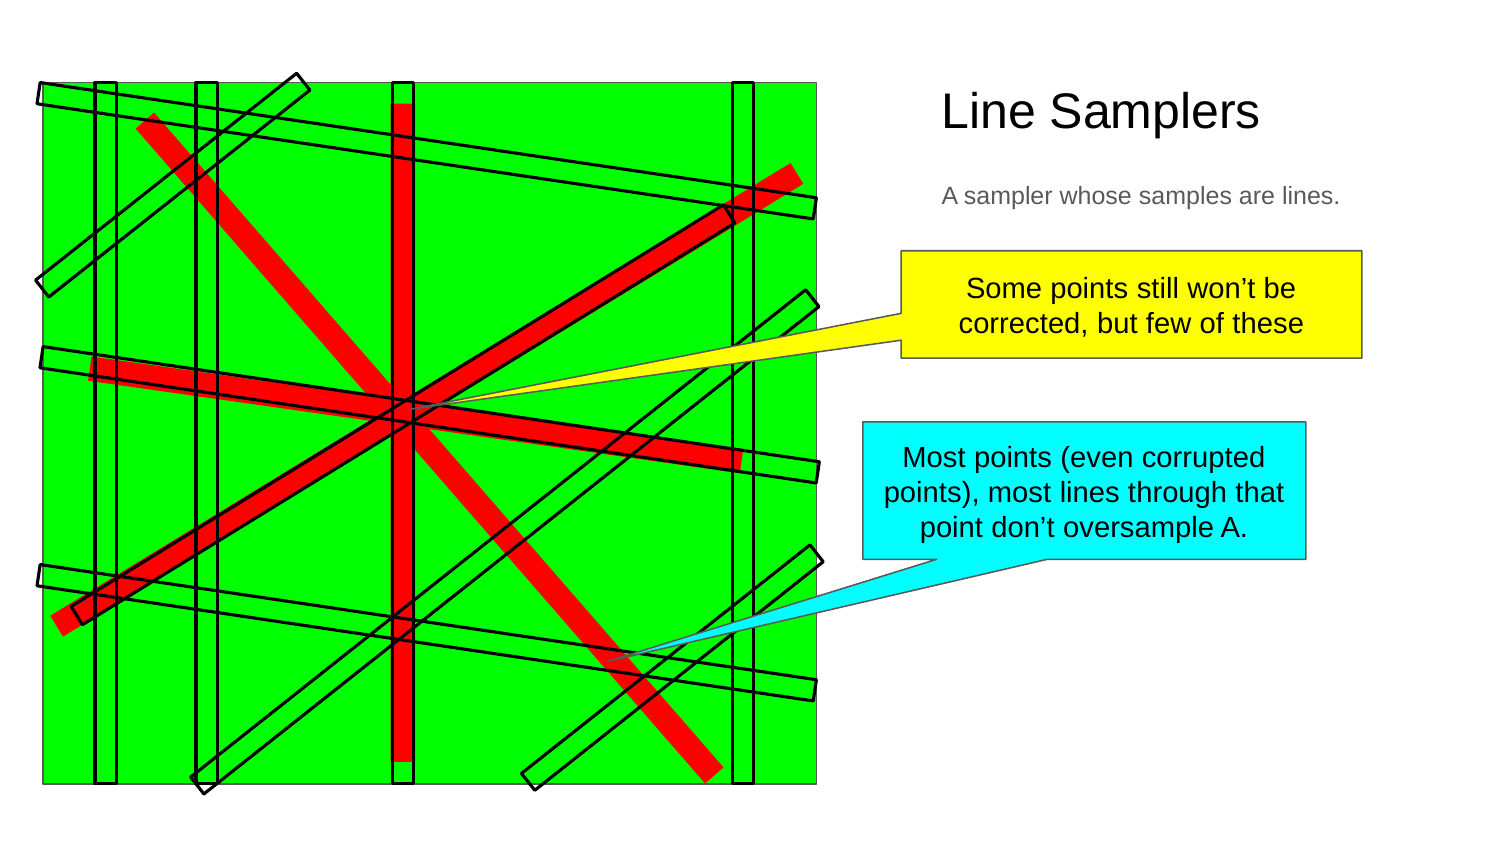

# Line Samplers
A sampler whose samples are lines.
Some points still won’t be corrected, but few of these
Most points (even corrupted points), most lines through that point don’t oversample A.